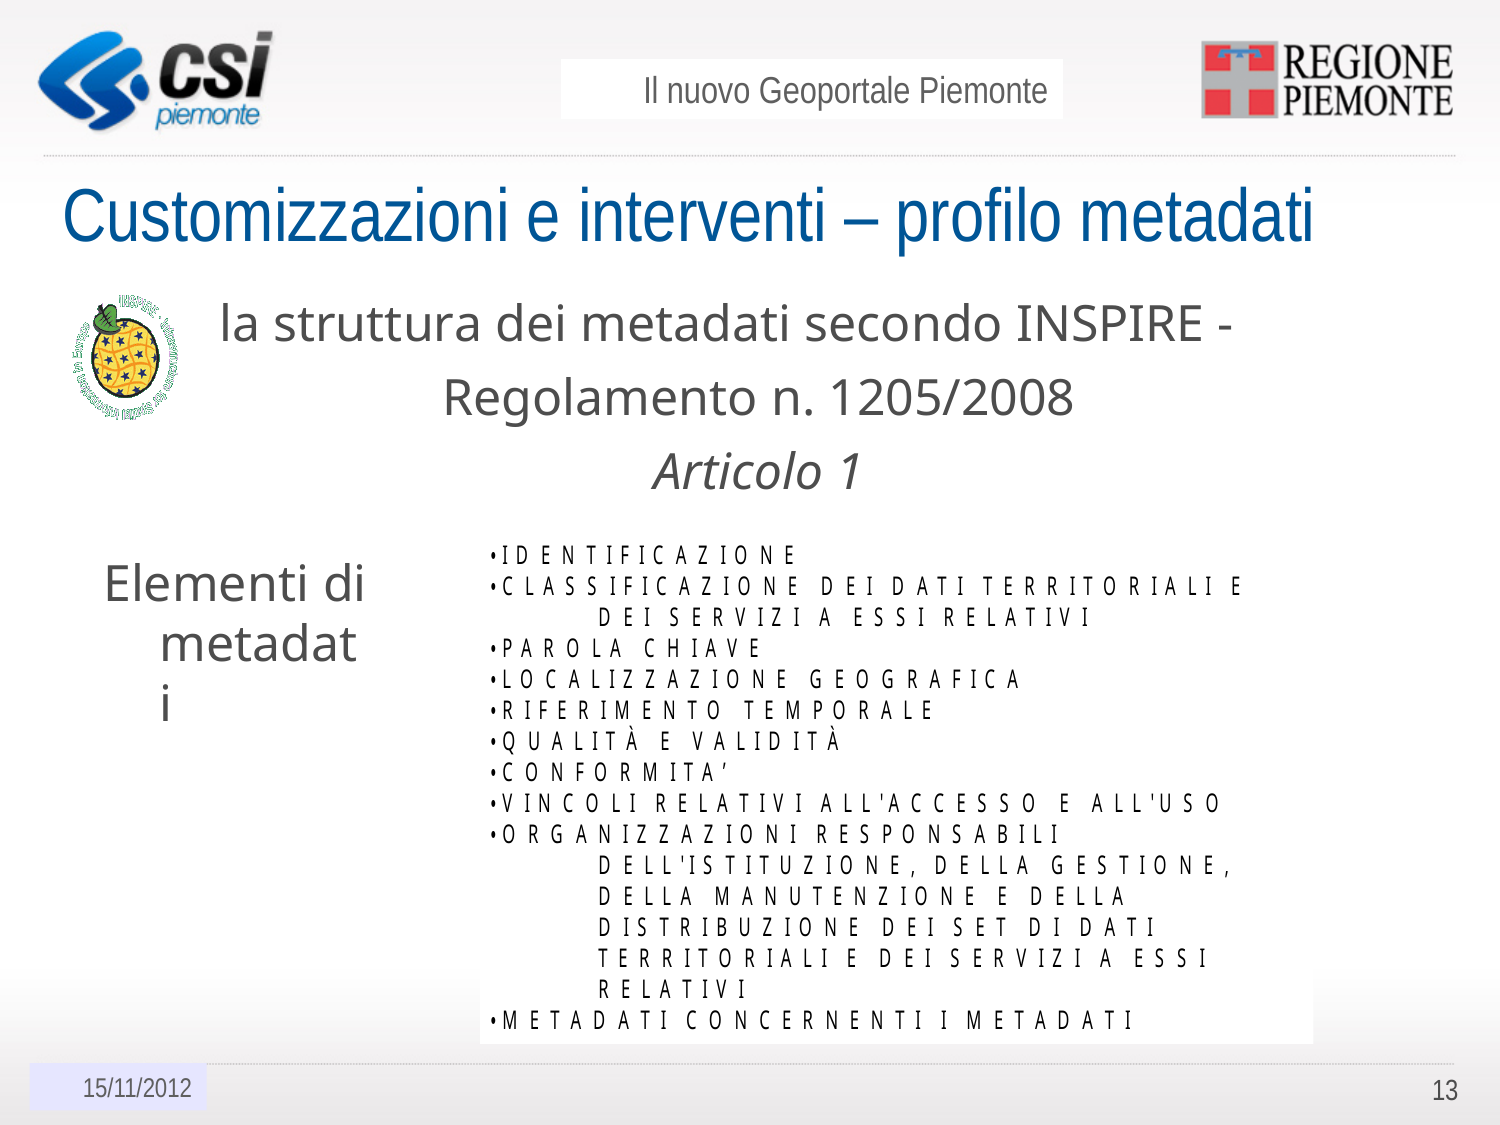

Il nuovo Geoportale Piemonte
# Customizzazioni e interventi – profilo metadati
la struttura dei metadati secondo INSPIRE -
 Regolamento n. 1205/2008
 Articolo 1
Elementi di metadati
15/11/2012